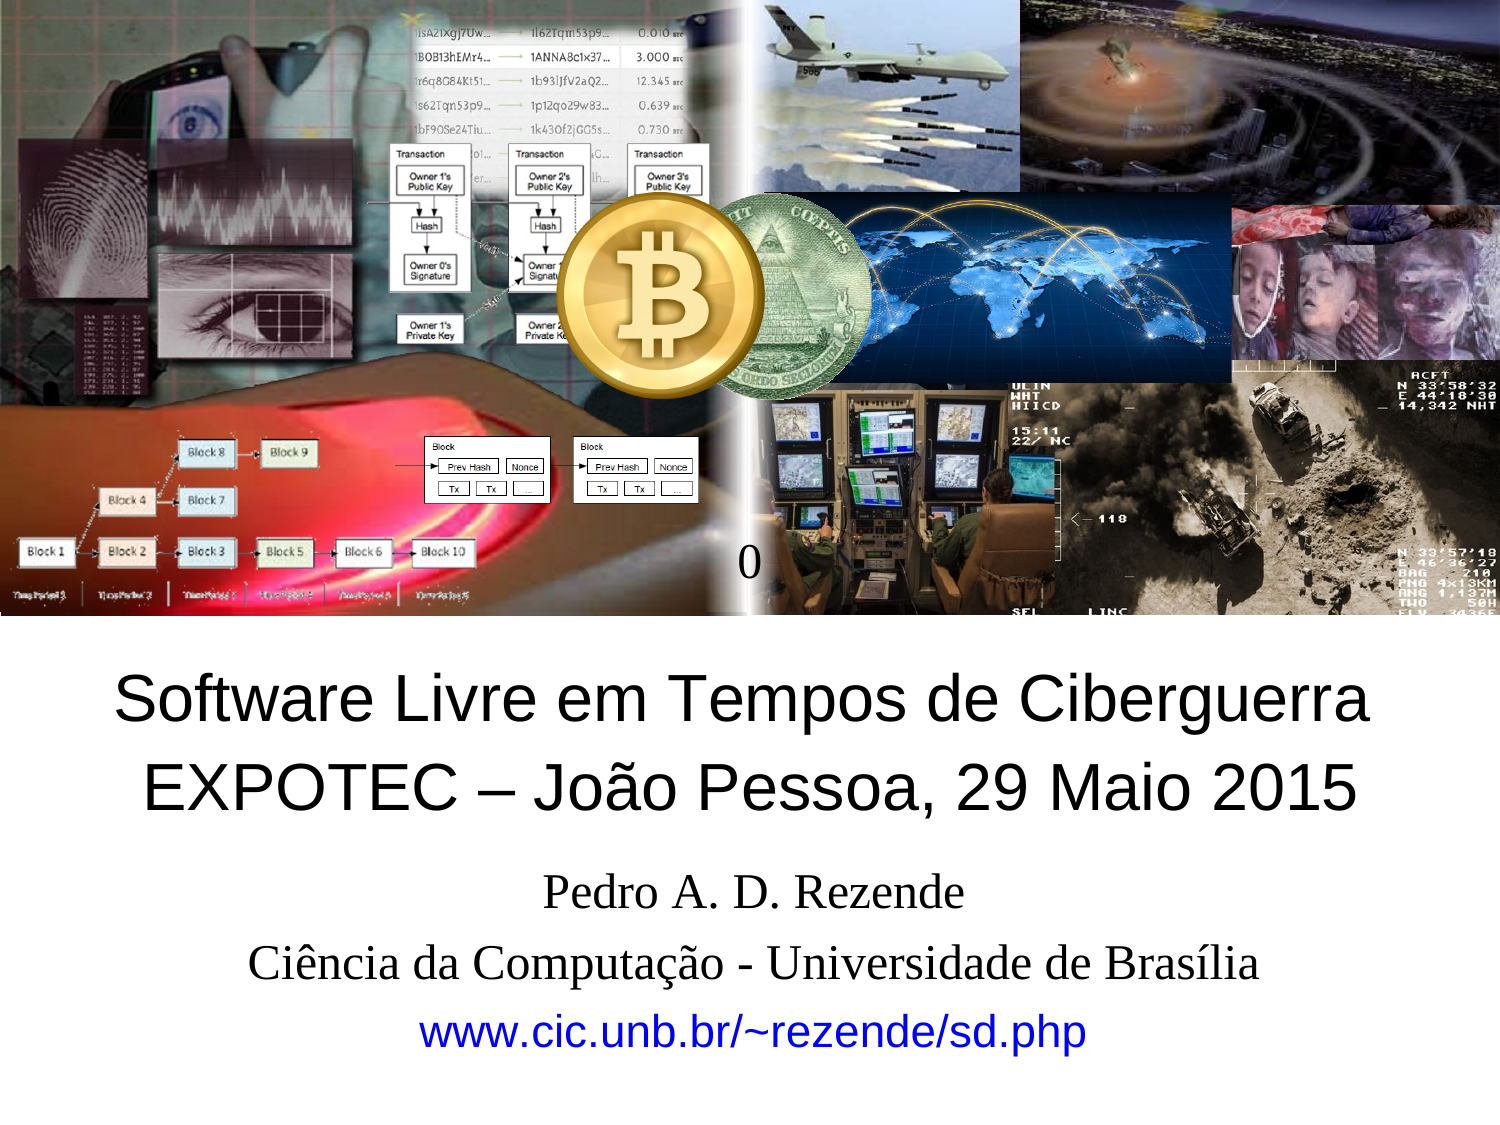

Software Livre em Tempos de Ciberguerra
EXPOTEC – João Pessoa, 29 Maio 2015
0
# Pedro A. D. Rezende
Ciência da Computação - Universidade de Brasília
www.cic.unb.br/~rezende/sd.php